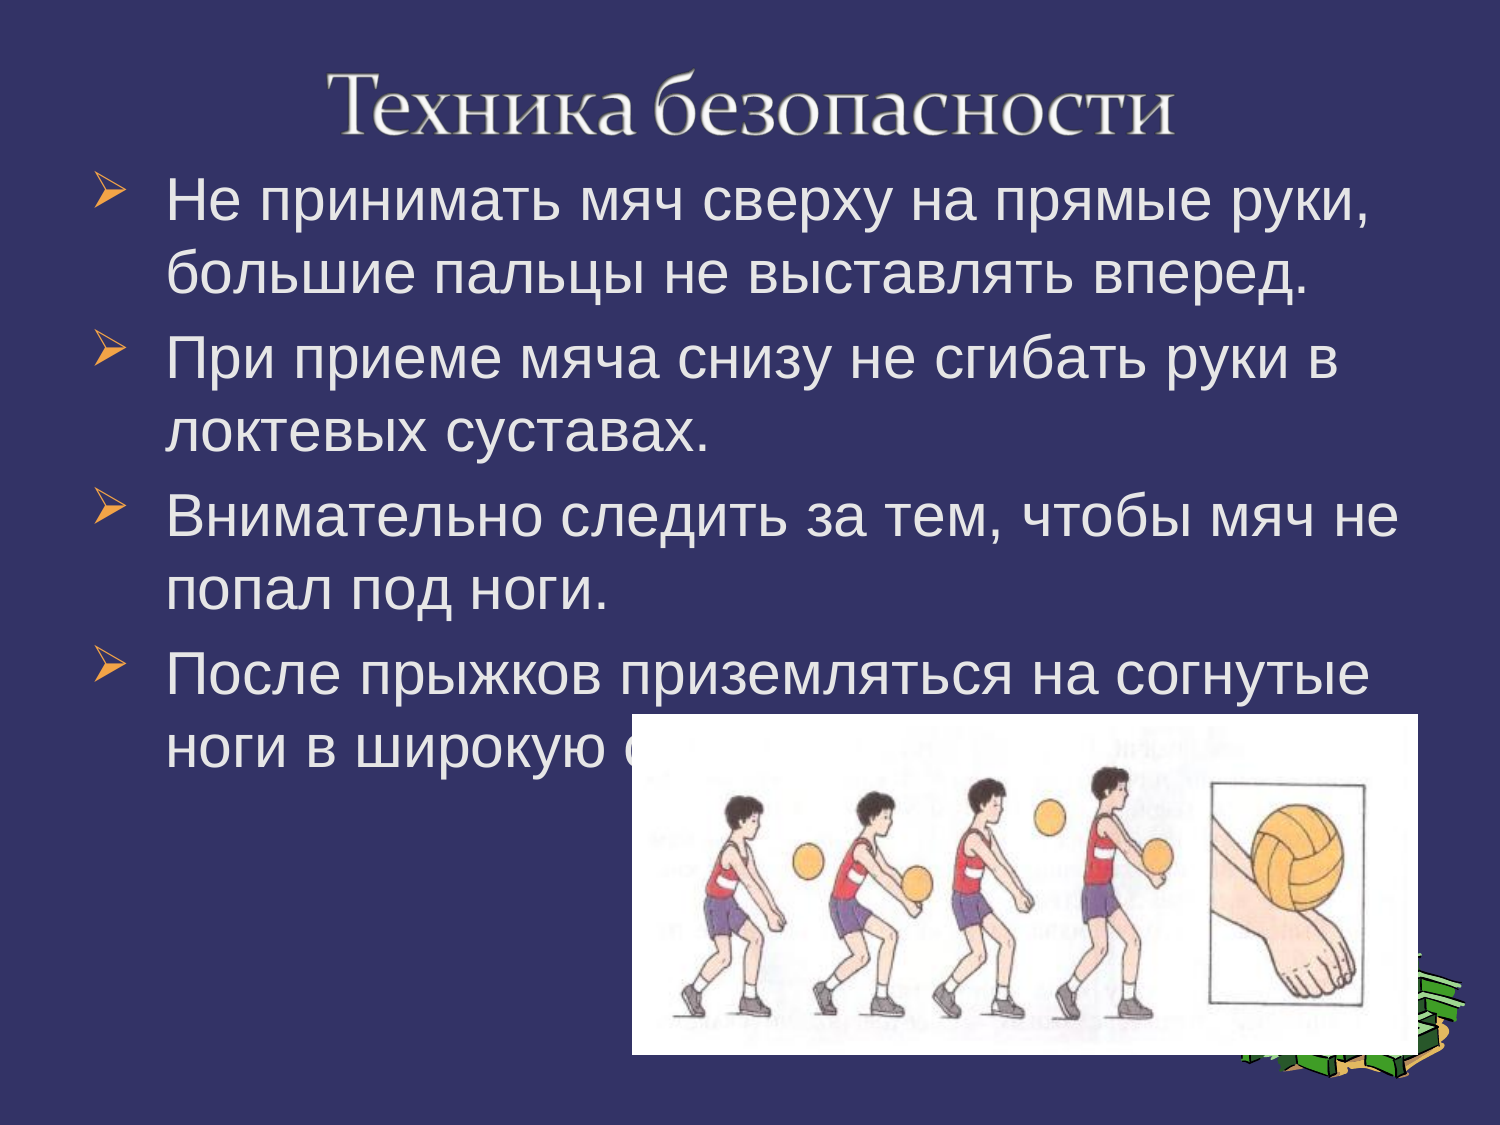

# Не принимать мяч сверху на прямые руки, большие пальцы не выставлять вперед.
При приеме мяча снизу не сгибать руки в локтевых суставах.
Внимательно следить за тем, чтобы мяч не попал под ноги.
После прыжков приземляться на согнутые ноги в широкую стойку.